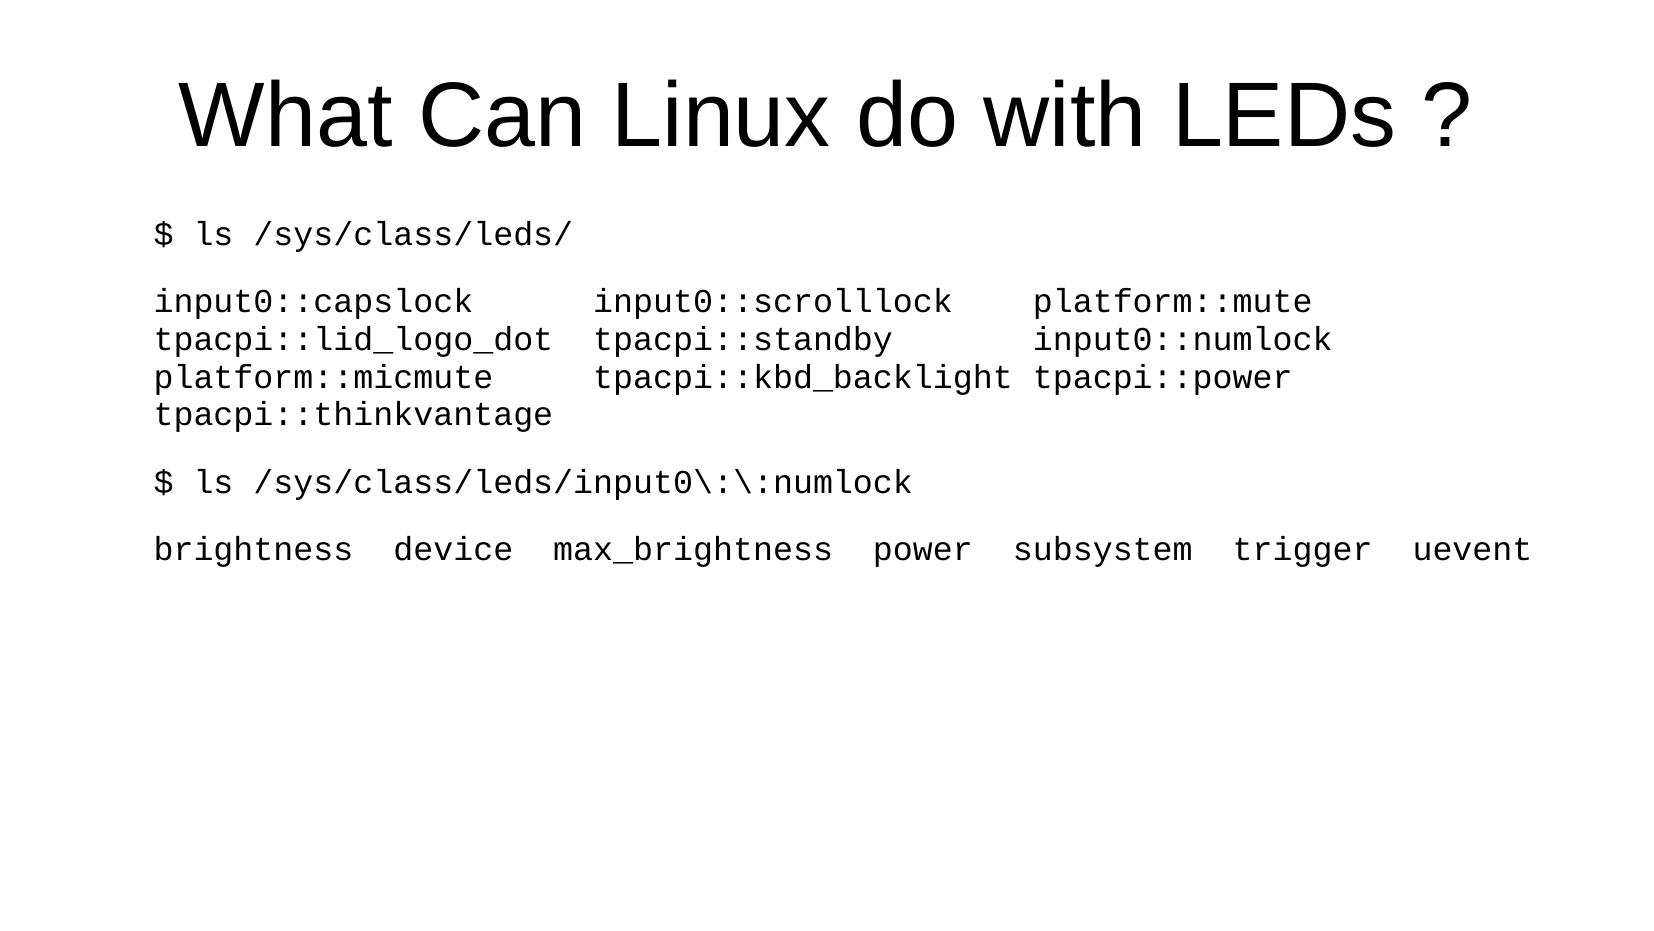

# What Can Linux do with LEDs ?
$ ls /sys/class/leds/
input0::capslock input0::scrolllock platform::mute tpacpi::lid_logo_dot tpacpi::standby input0::numlock platform::micmute tpacpi::kbd_backlight tpacpi::power tpacpi::thinkvantage
$ ls /sys/class/leds/input0\:\:numlock
brightness device max_brightness power subsystem trigger uevent